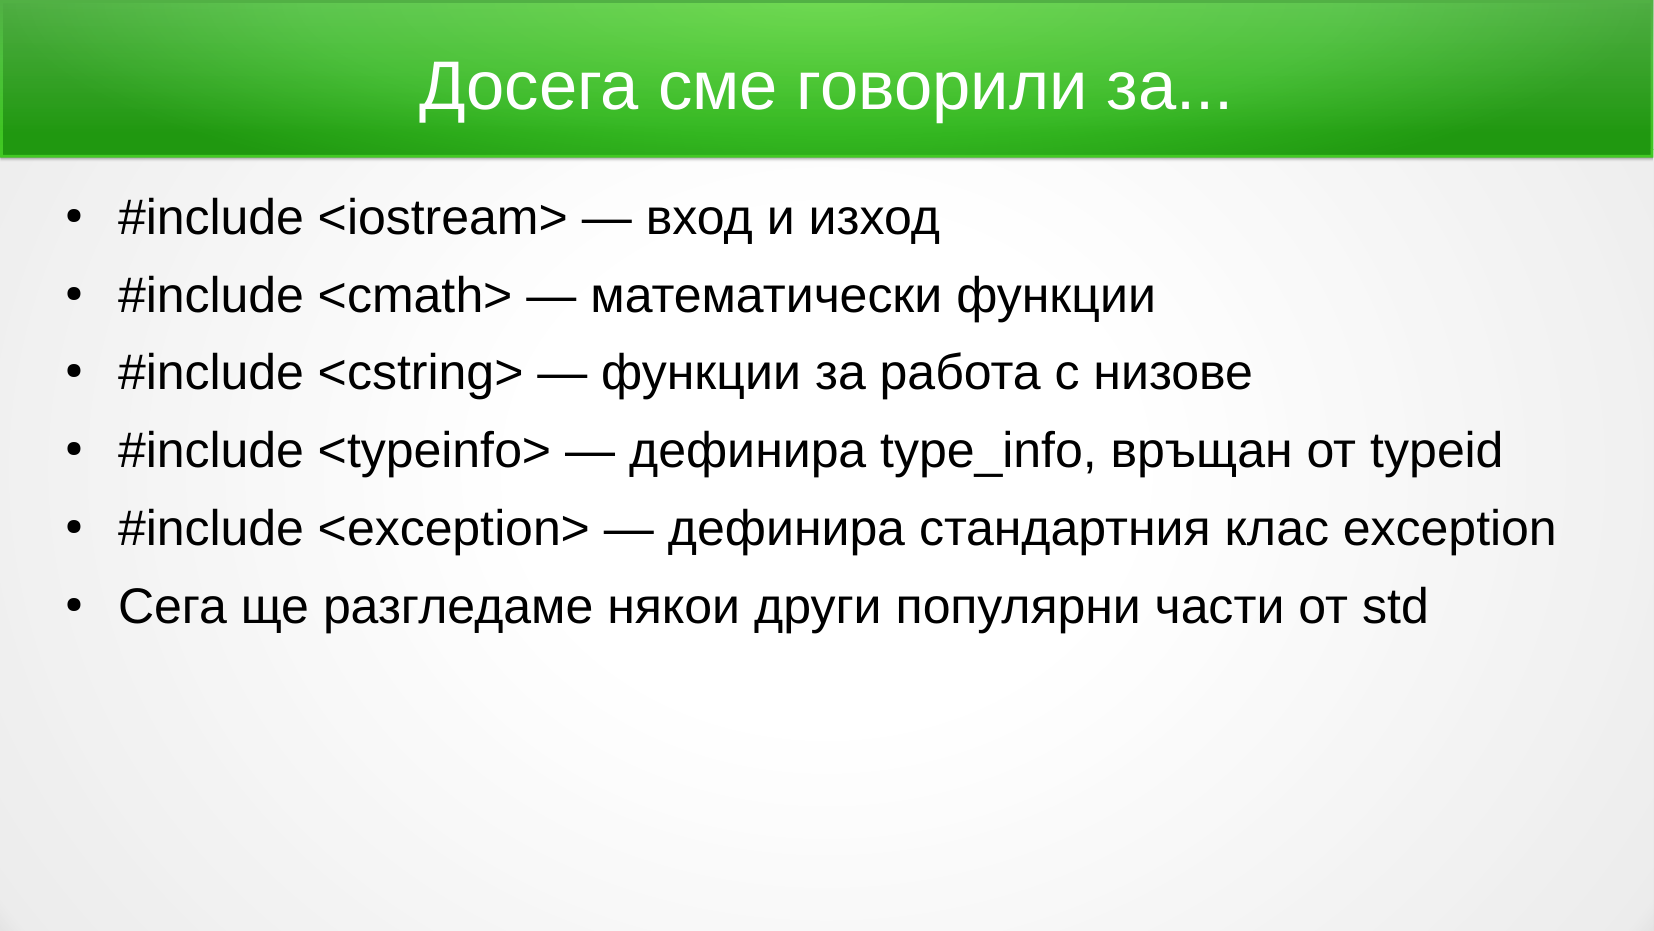

# Досега сме говорили за...
#include <iostream> — вход и изход
#include <cmath> — математически функции
#include <cstring> — функции за работа с низове
#include <typeinfo> — дефинира type_info, връщан от typeid
#include <exception> — дефинира стандартния клас exception
Сега ще разгледаме някои други популярни части от std